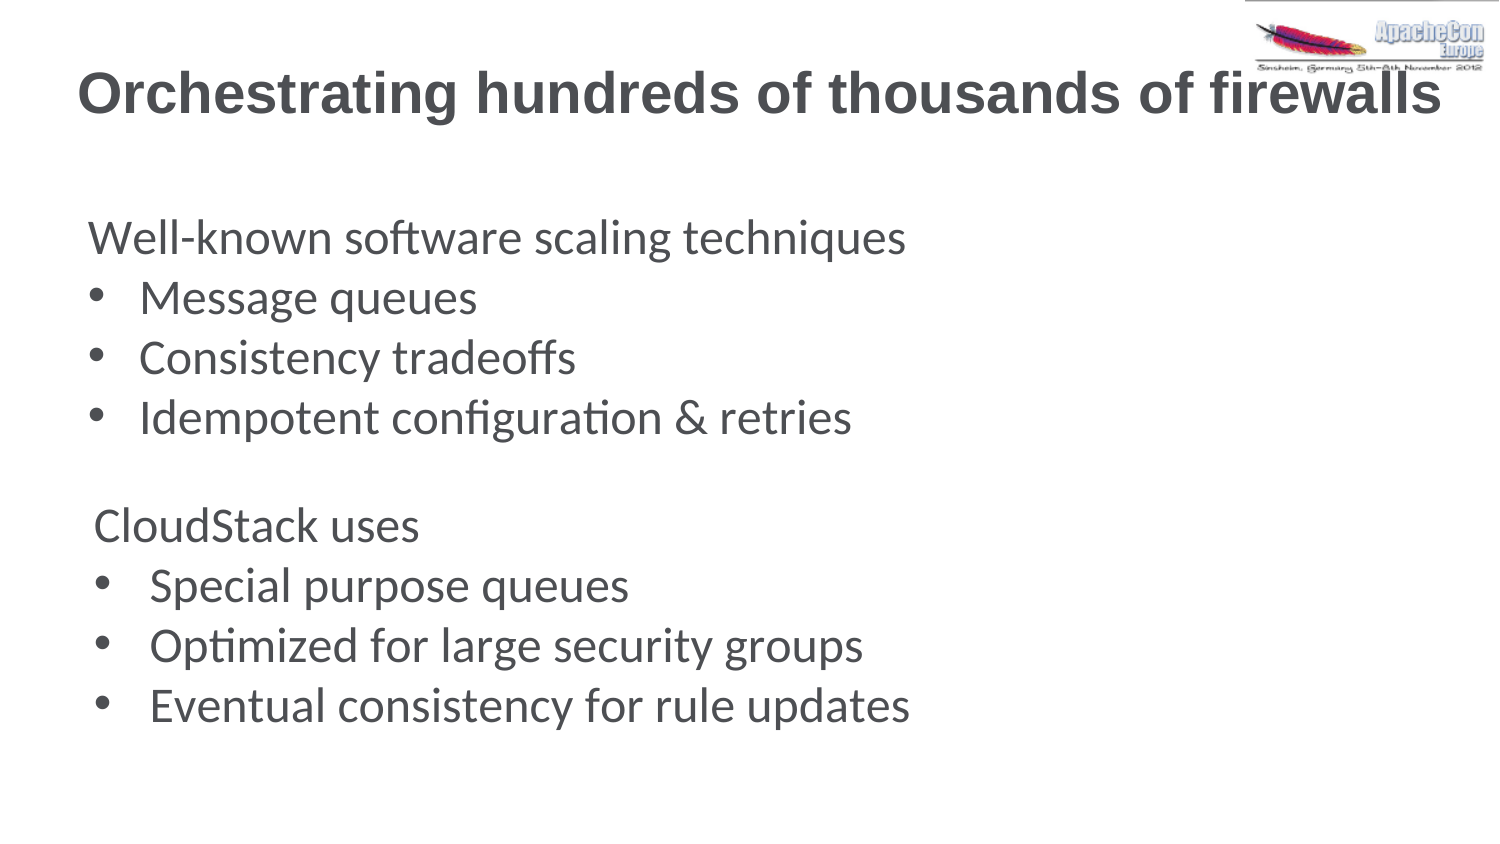

Orchestrating hundreds of thousands of firewalls
Well-known software scaling techniques
 Message queues
 Consistency tradeoffs
 Idempotent configuration & retries
CloudStack uses
Special purpose queues
Optimized for large security groups
Eventual consistency for rule updates